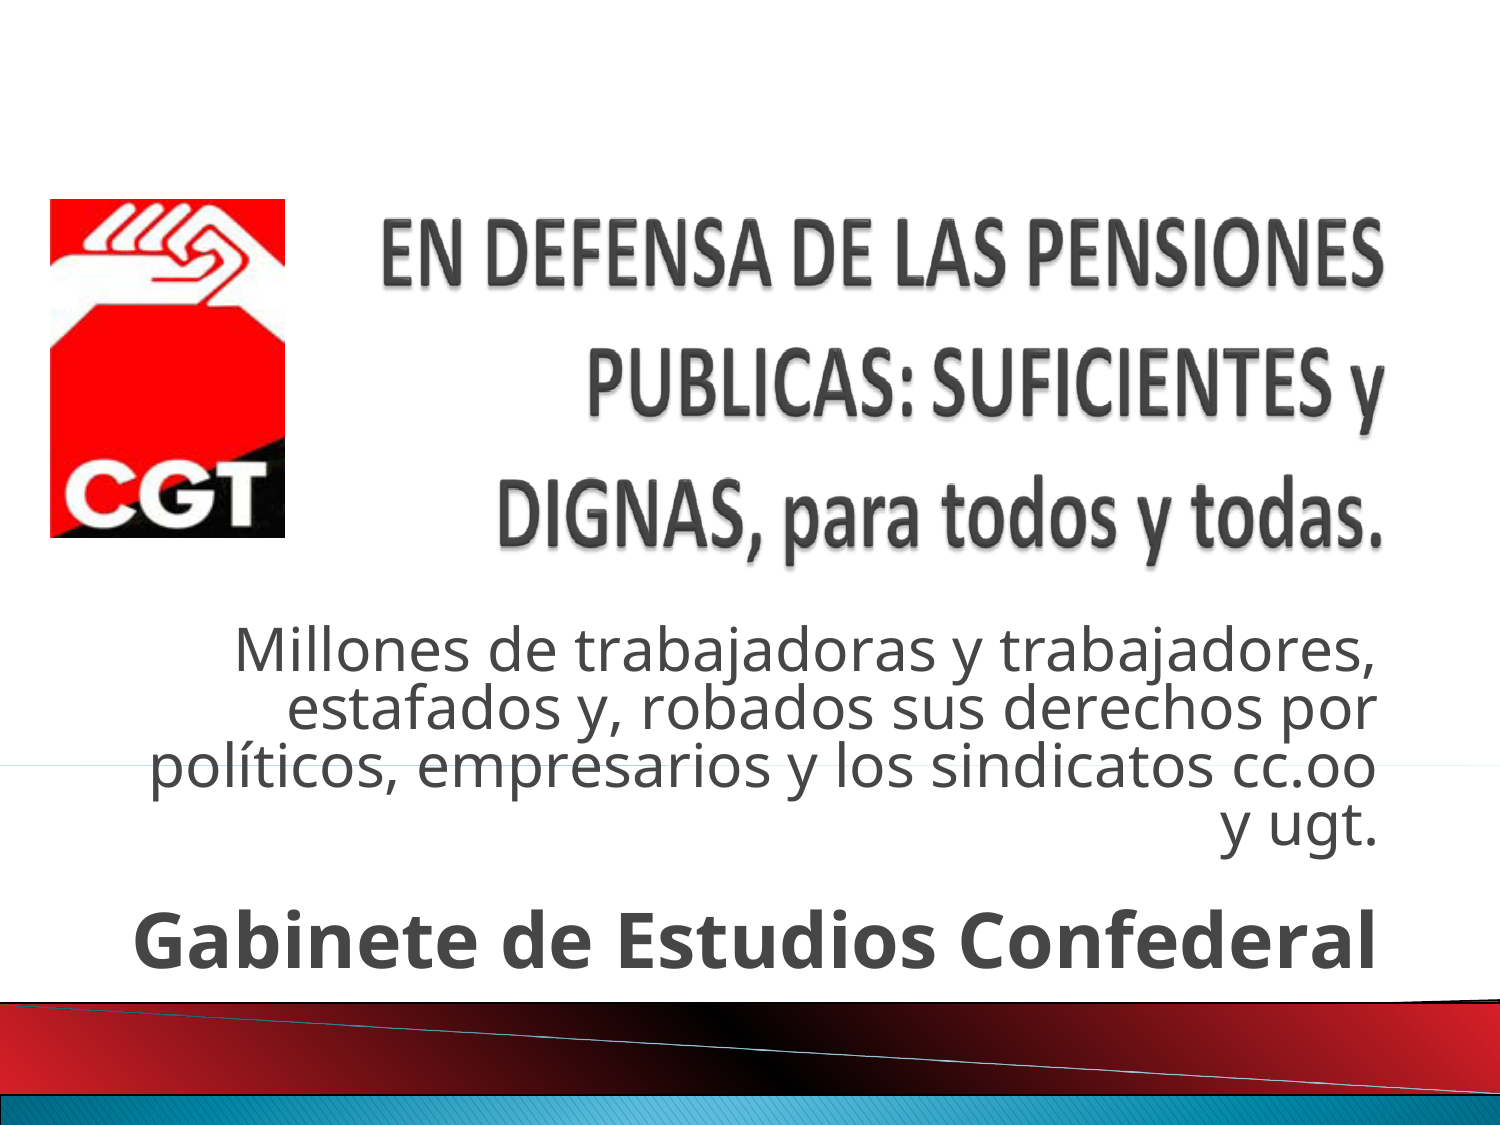

Millones de trabajadoras y trabajadores, estafados y, robados sus derechos por políticos, empresarios y los sindicatos cc.oo y ugt.
Gabinete de Estudios Confederal